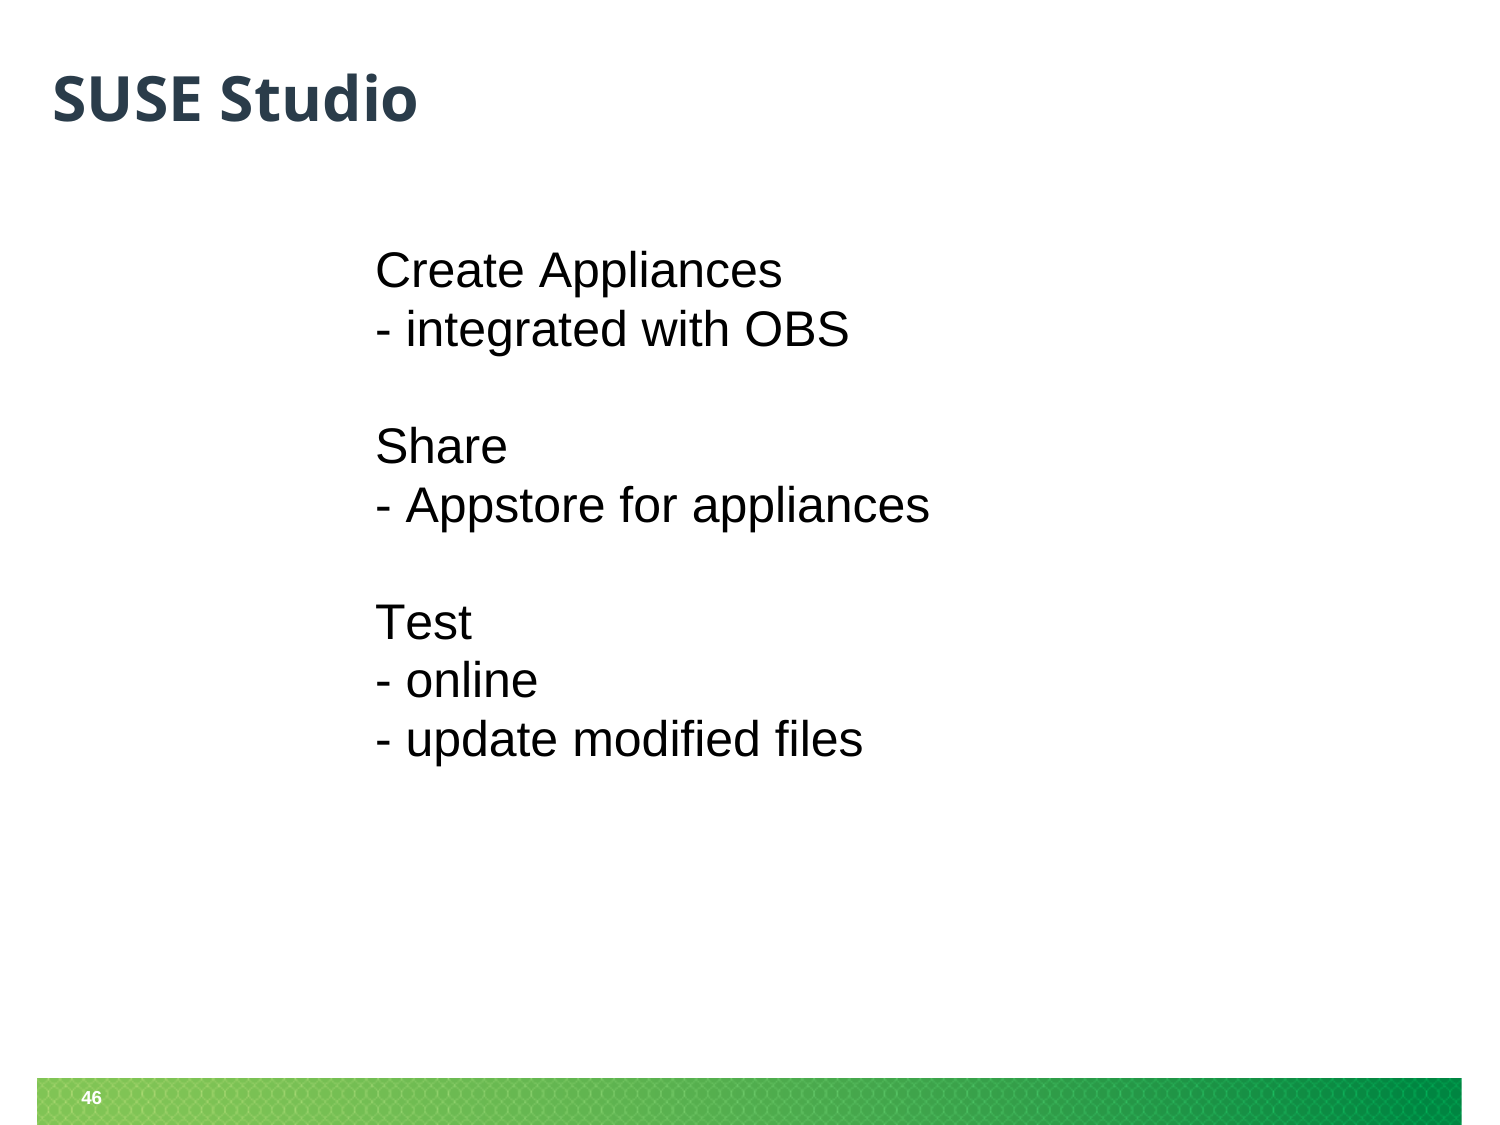

# SUSE Studio
Create Appliances
- integrated with OBS
Share
- Appstore for appliances
Test
- online
- update modified files